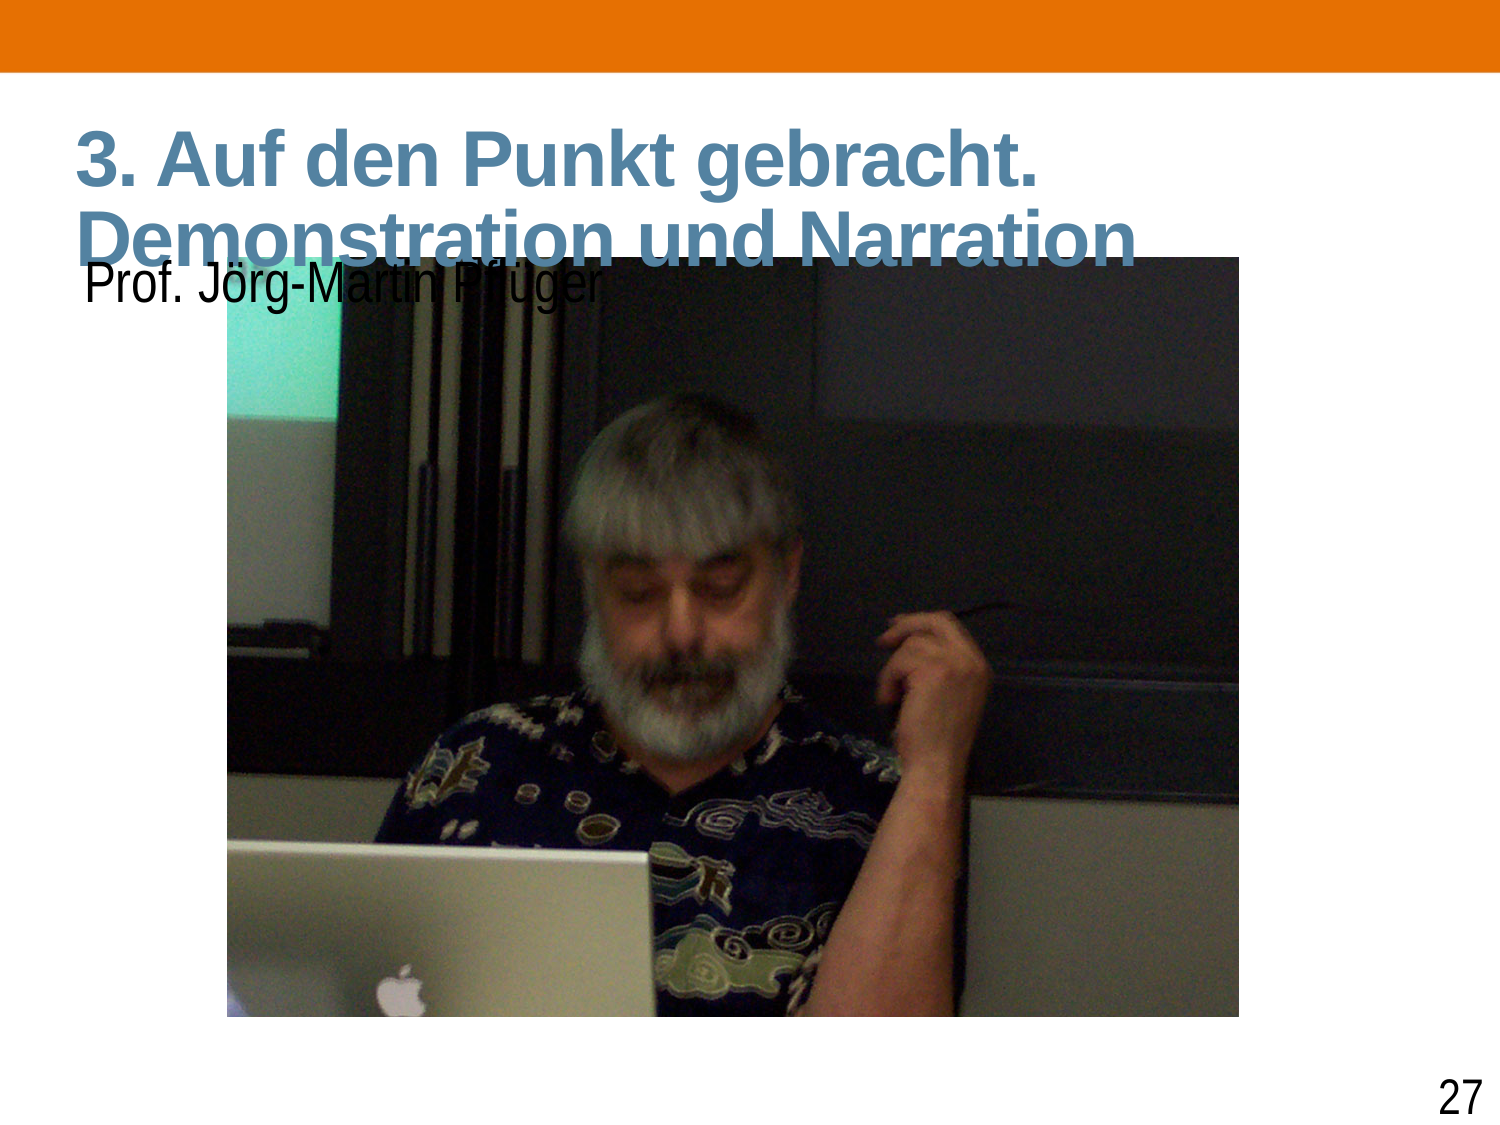

# 3. Auf den Punkt gebracht. Demonstration und Narration
Prof. Jörg-Martin Pflüger